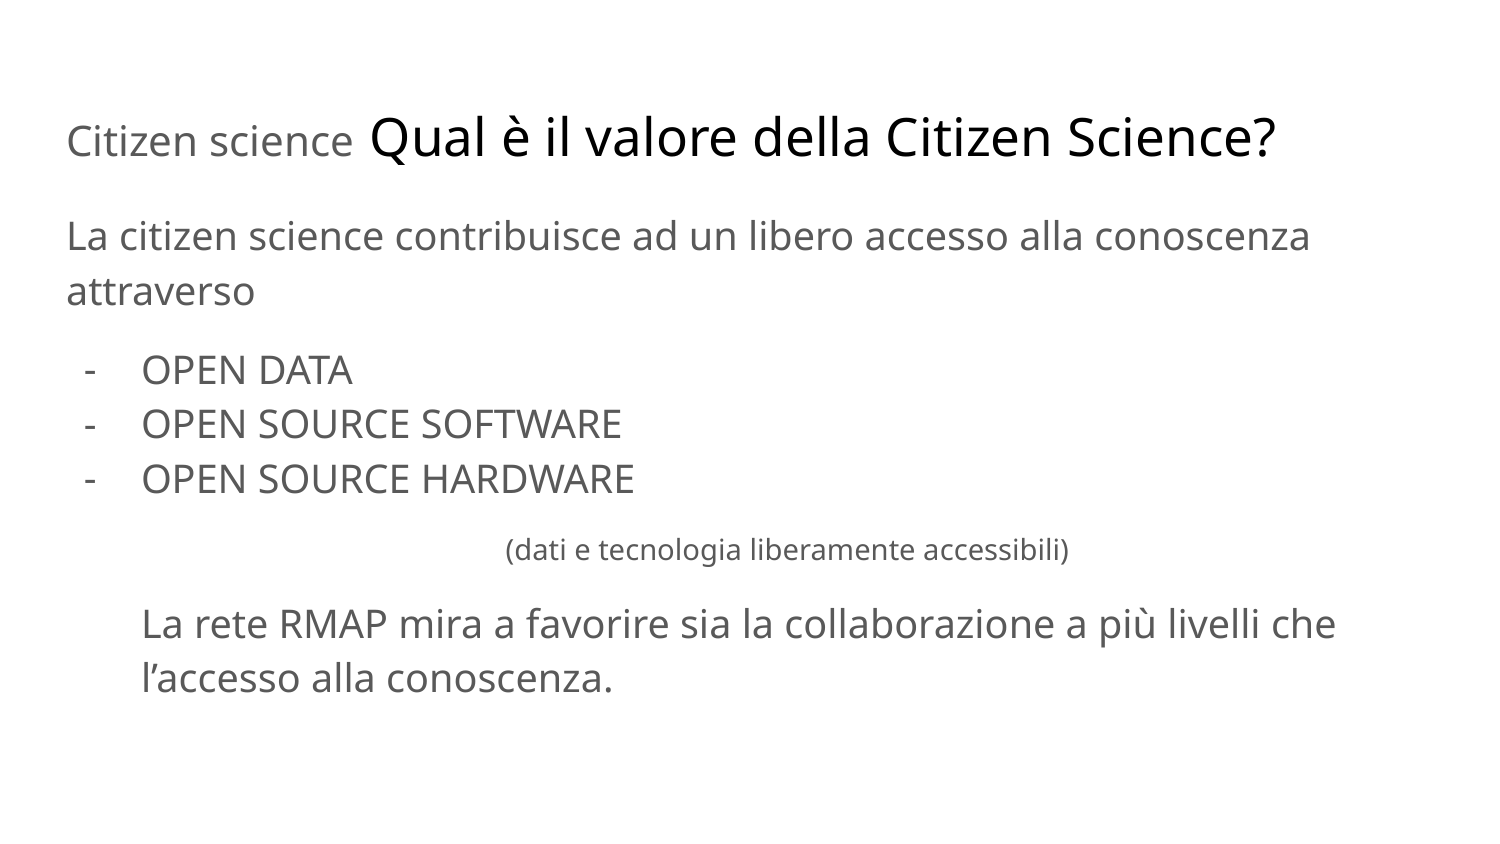

# Citizen science Qual è il valore della Citizen Science?
La citizen science contribuisce ad un libero accesso alla conoscenza attraverso
OPEN DATA
OPEN SOURCE SOFTWARE
OPEN SOURCE HARDWARE
(dati e tecnologia liberamente accessibili)
La rete RMAP mira a favorire sia la collaborazione a più livelli che l’accesso alla conoscenza.